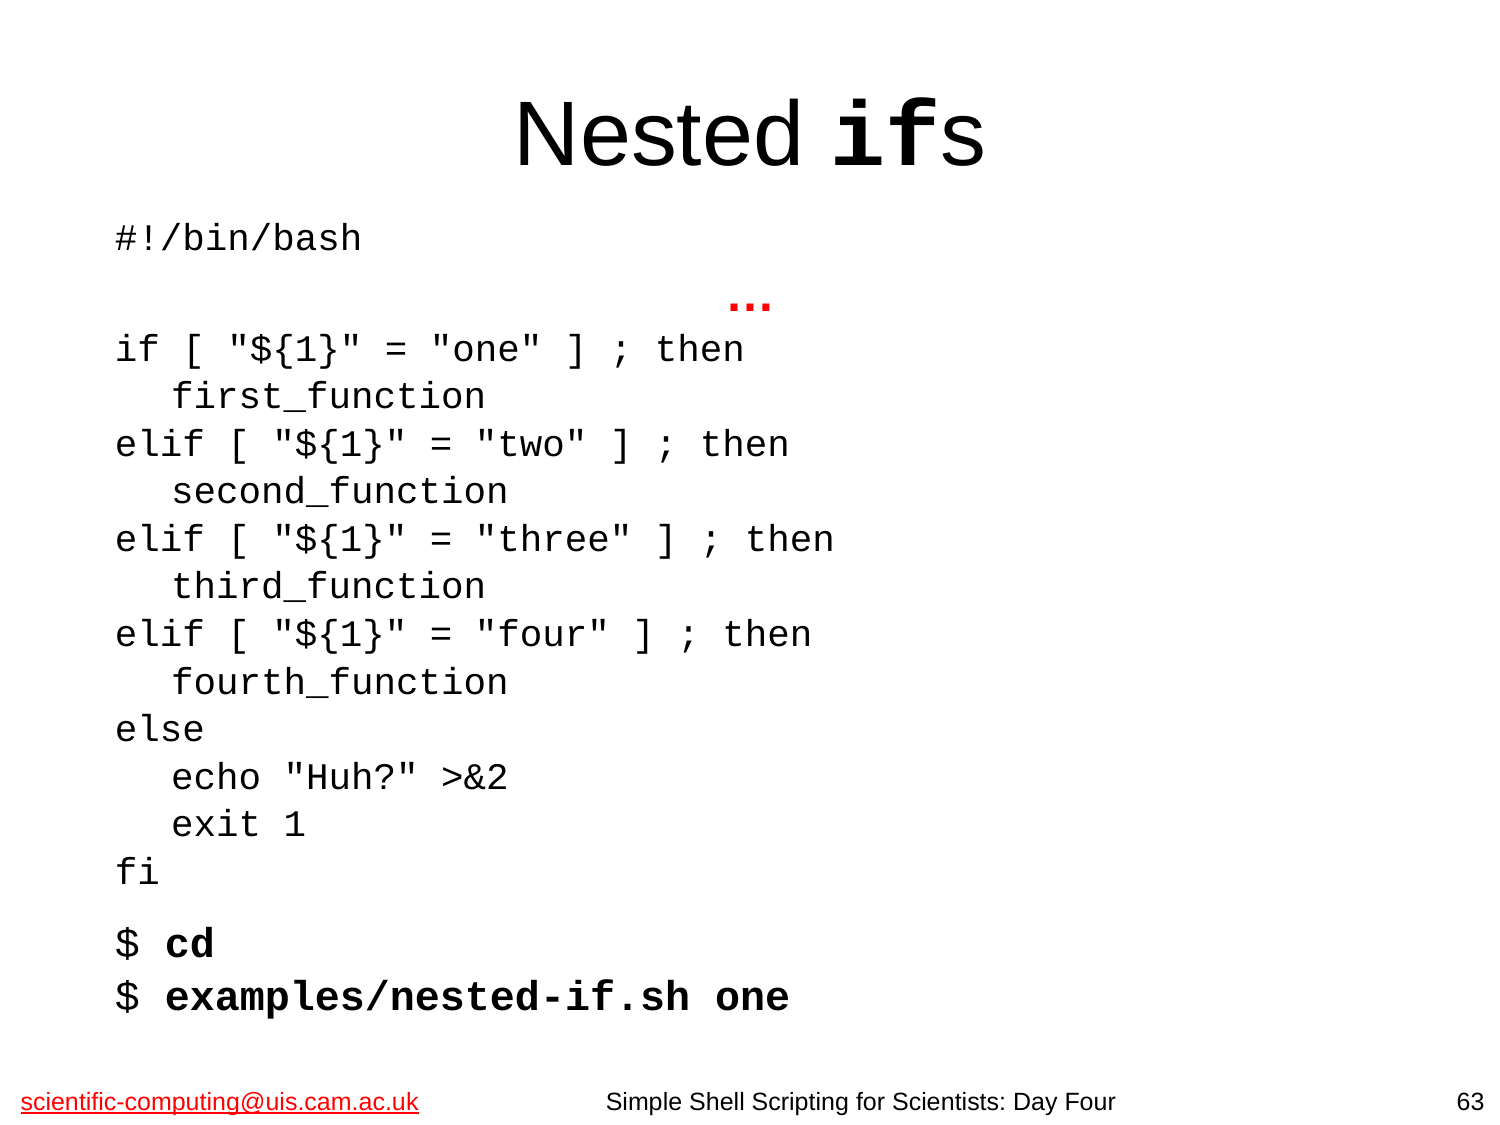

# Nested ifs
#!/bin/bash
…
if [ "${1}" = "one" ] ; then
	first_function
elif [ "${1}" = "two" ] ; then
	second_function
elif [ "${1}" = "three" ] ; then
	third_function
elif [ "${1}" = "four" ] ; then
	fourth_function
else
	echo "Huh?" >&2
	exit 1
fi
$ cd
$ examples/nested-if.sh one
escience-support@ucs.cam.ac.uk	Simple Shell Scripting for Scientists: Day Three
63